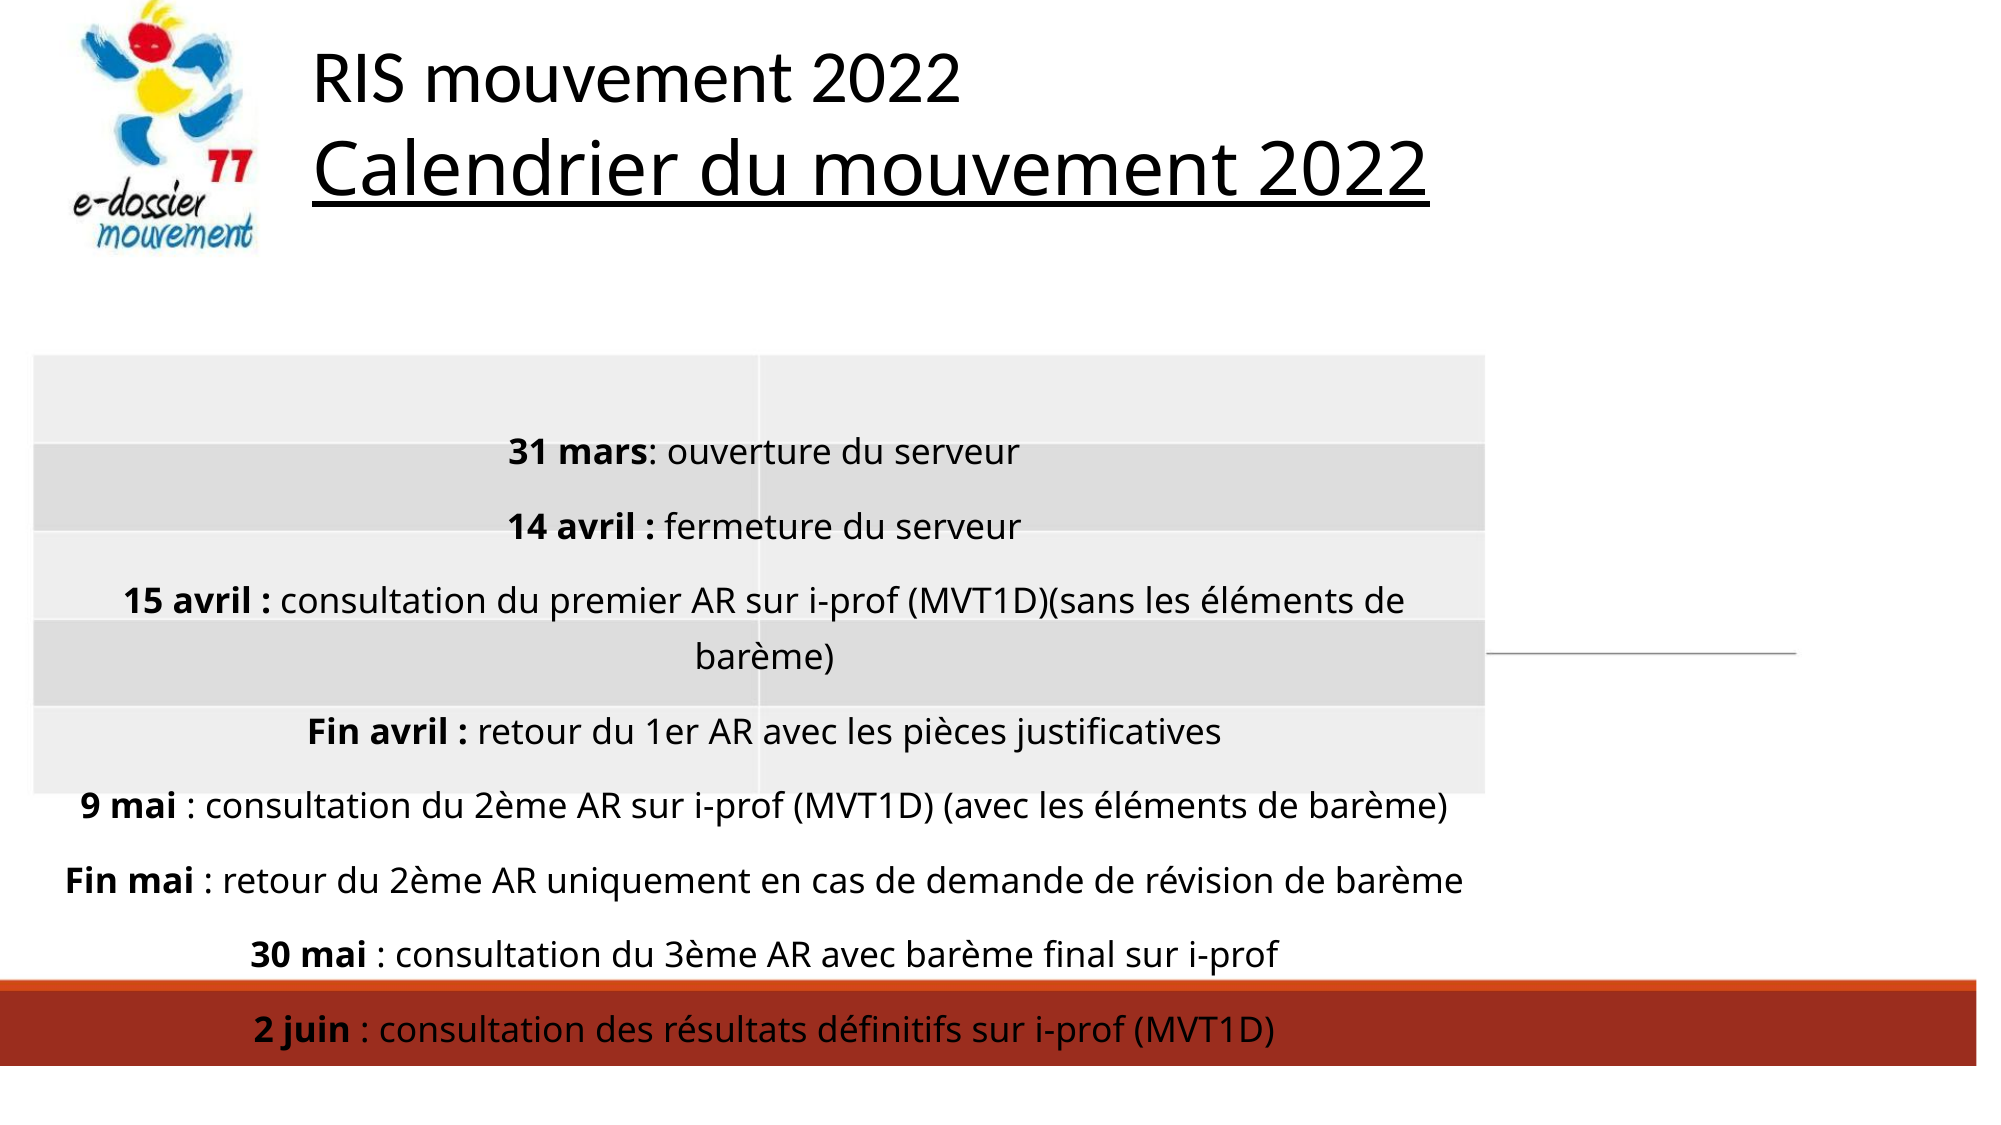

RIS mouvement 2022
Calendrier du mouvement 2022
31 mars: ouverture du serveur
14 avril : fermeture du serveur
15 avril : consultation du premier AR sur i-prof (MVT1D)(sans les éléments de barème)
Fin avril : retour du 1er AR avec les pièces justificatives
9 mai : consultation du 2ème AR sur i-prof (MVT1D) (avec les éléments de barème)
Fin mai : retour du 2ème AR uniquement en cas de demande de révision de barème
30 mai : consultation du 3ème AR avec barème final sur i-prof
2 juin : consultation des résultats définitifs sur i-prof (MVT1D)